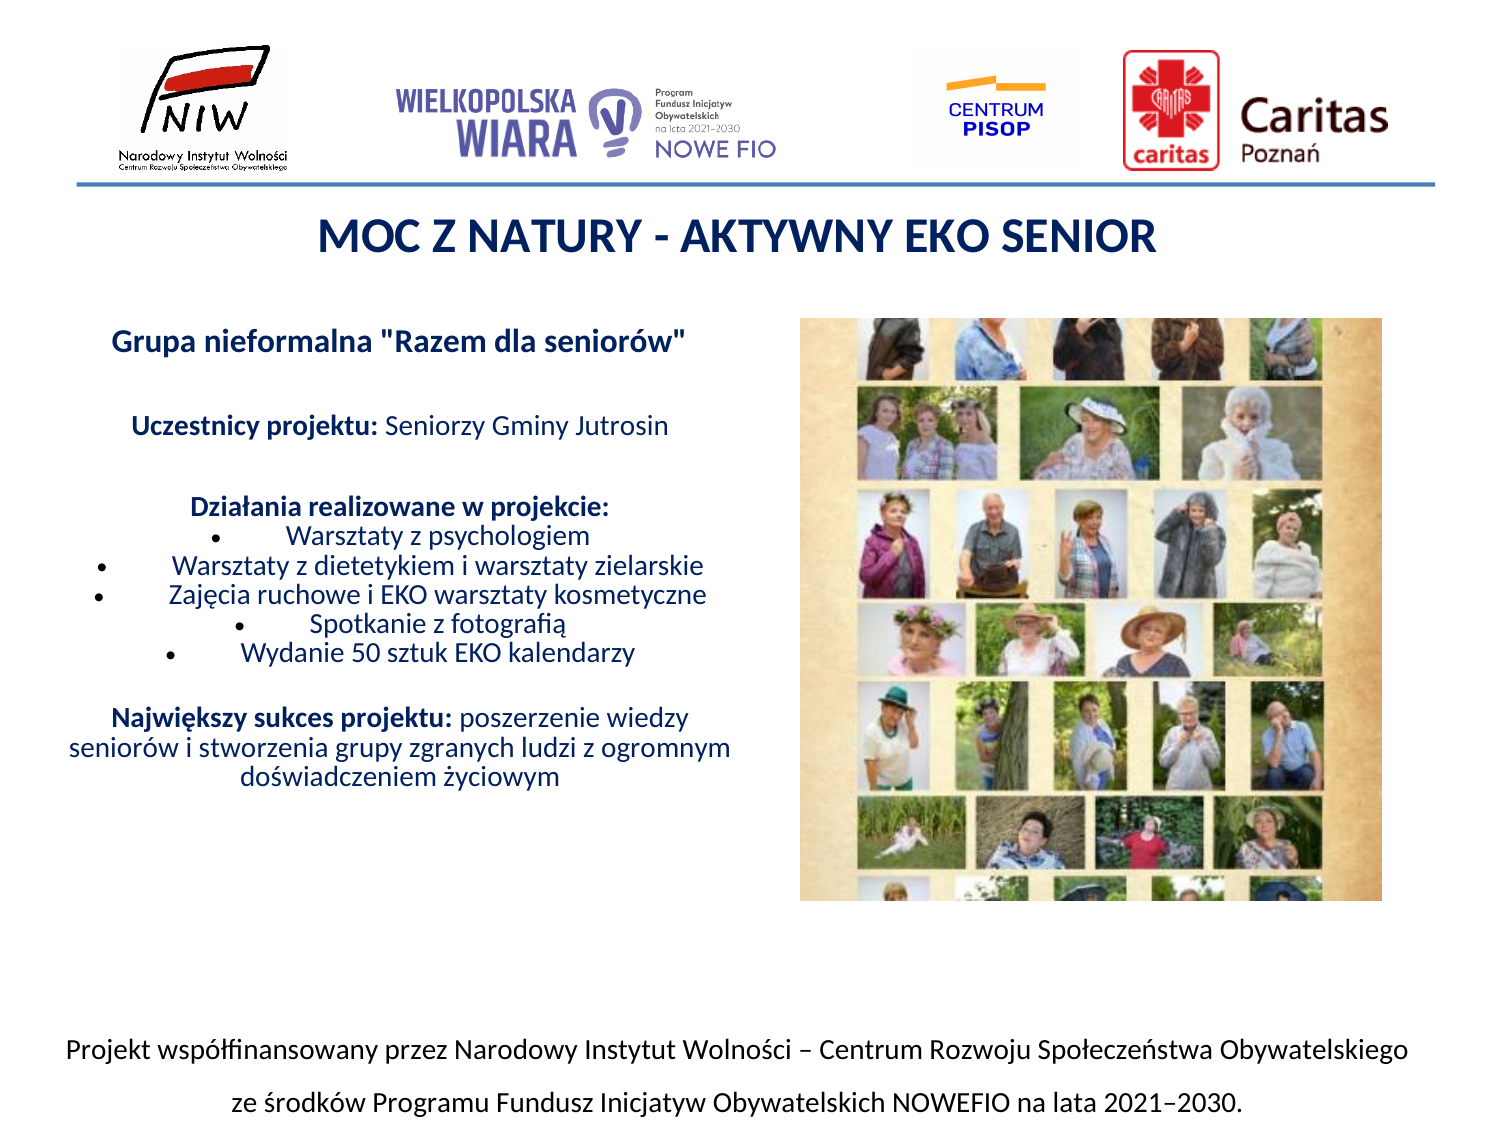

MOC Z NATURY - AKTYWNY EKO SENIOR
Grupa nieformalna "Razem dla seniorów"
Uczestnicy projektu: Seniorzy Gminy Jutrosin
Działania realizowane w projekcie:
Warsztaty z psychologiem
Warsztaty z dietetykiem i warsztaty zielarskie
Zajęcia ruchowe i EKO warsztaty kosmetyczne
Spotkanie z fotografią
Wydanie 50 sztuk EKO kalendarzy
Największy sukces projektu: poszerzenie wiedzy seniorów i stworzenia grupy zgranych ludzi z ogromnym doświadczeniem życiowym